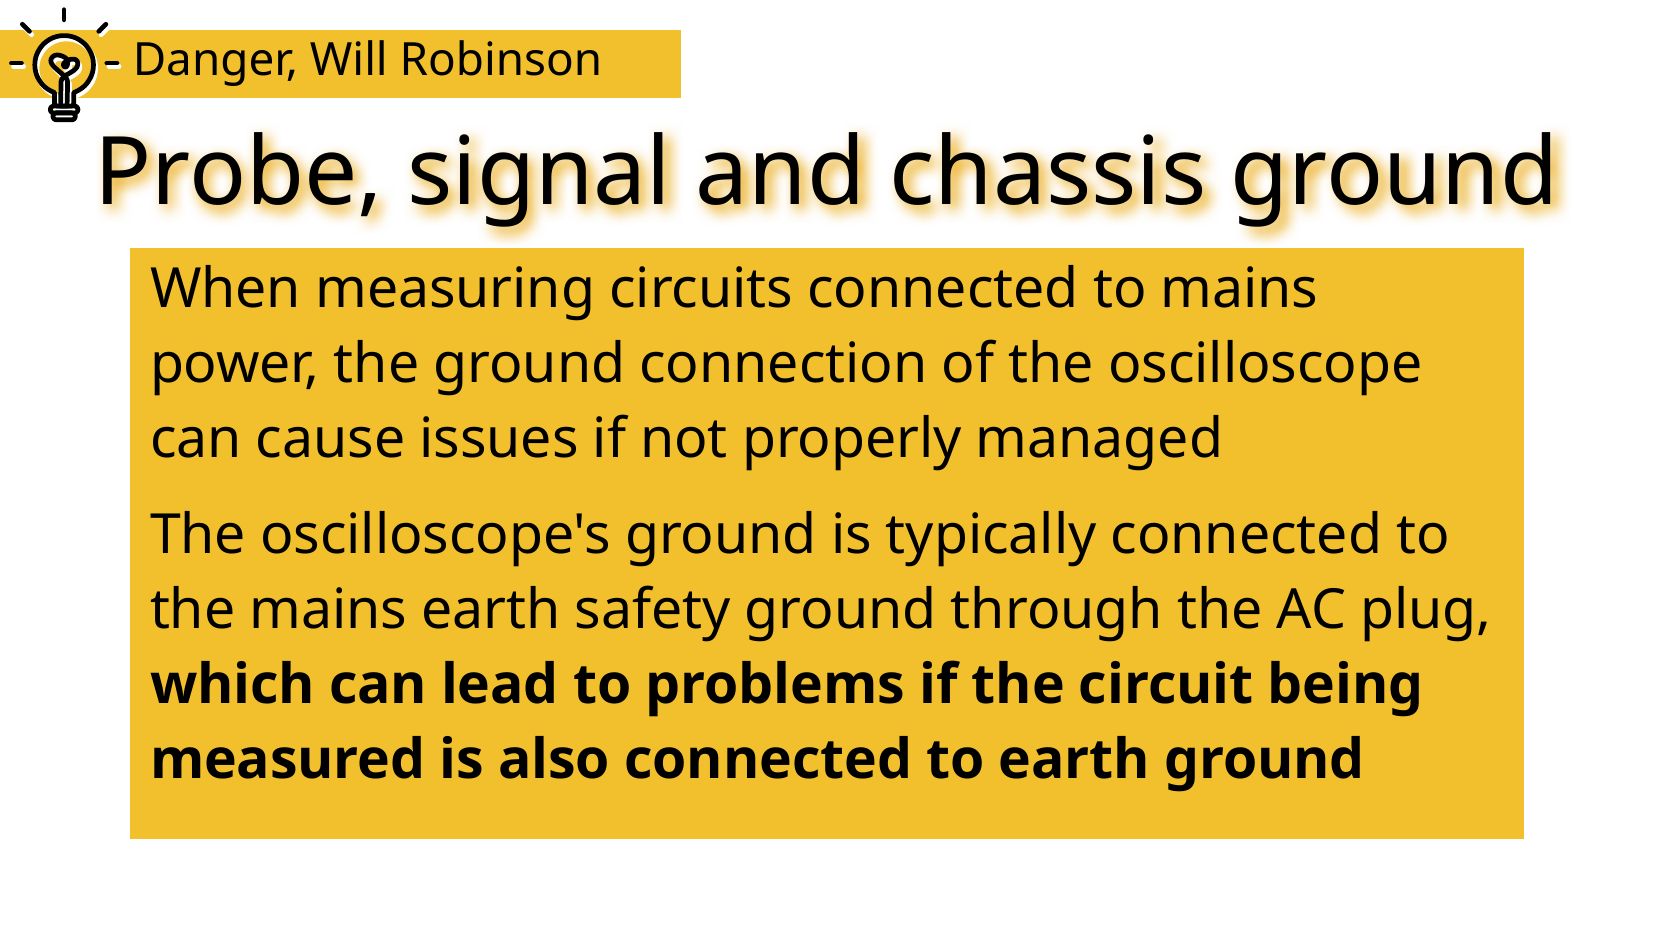

Danger, Will Robinson
# Probe, signal and chassis ground
When measuring circuits connected to mains power, the ground connection of the oscilloscope can cause issues if not properly managed
The oscilloscope's ground is typically connected to the mains earth safety ground through the AC plug, which can lead to problems if the circuit being measured is also connected to earth ground